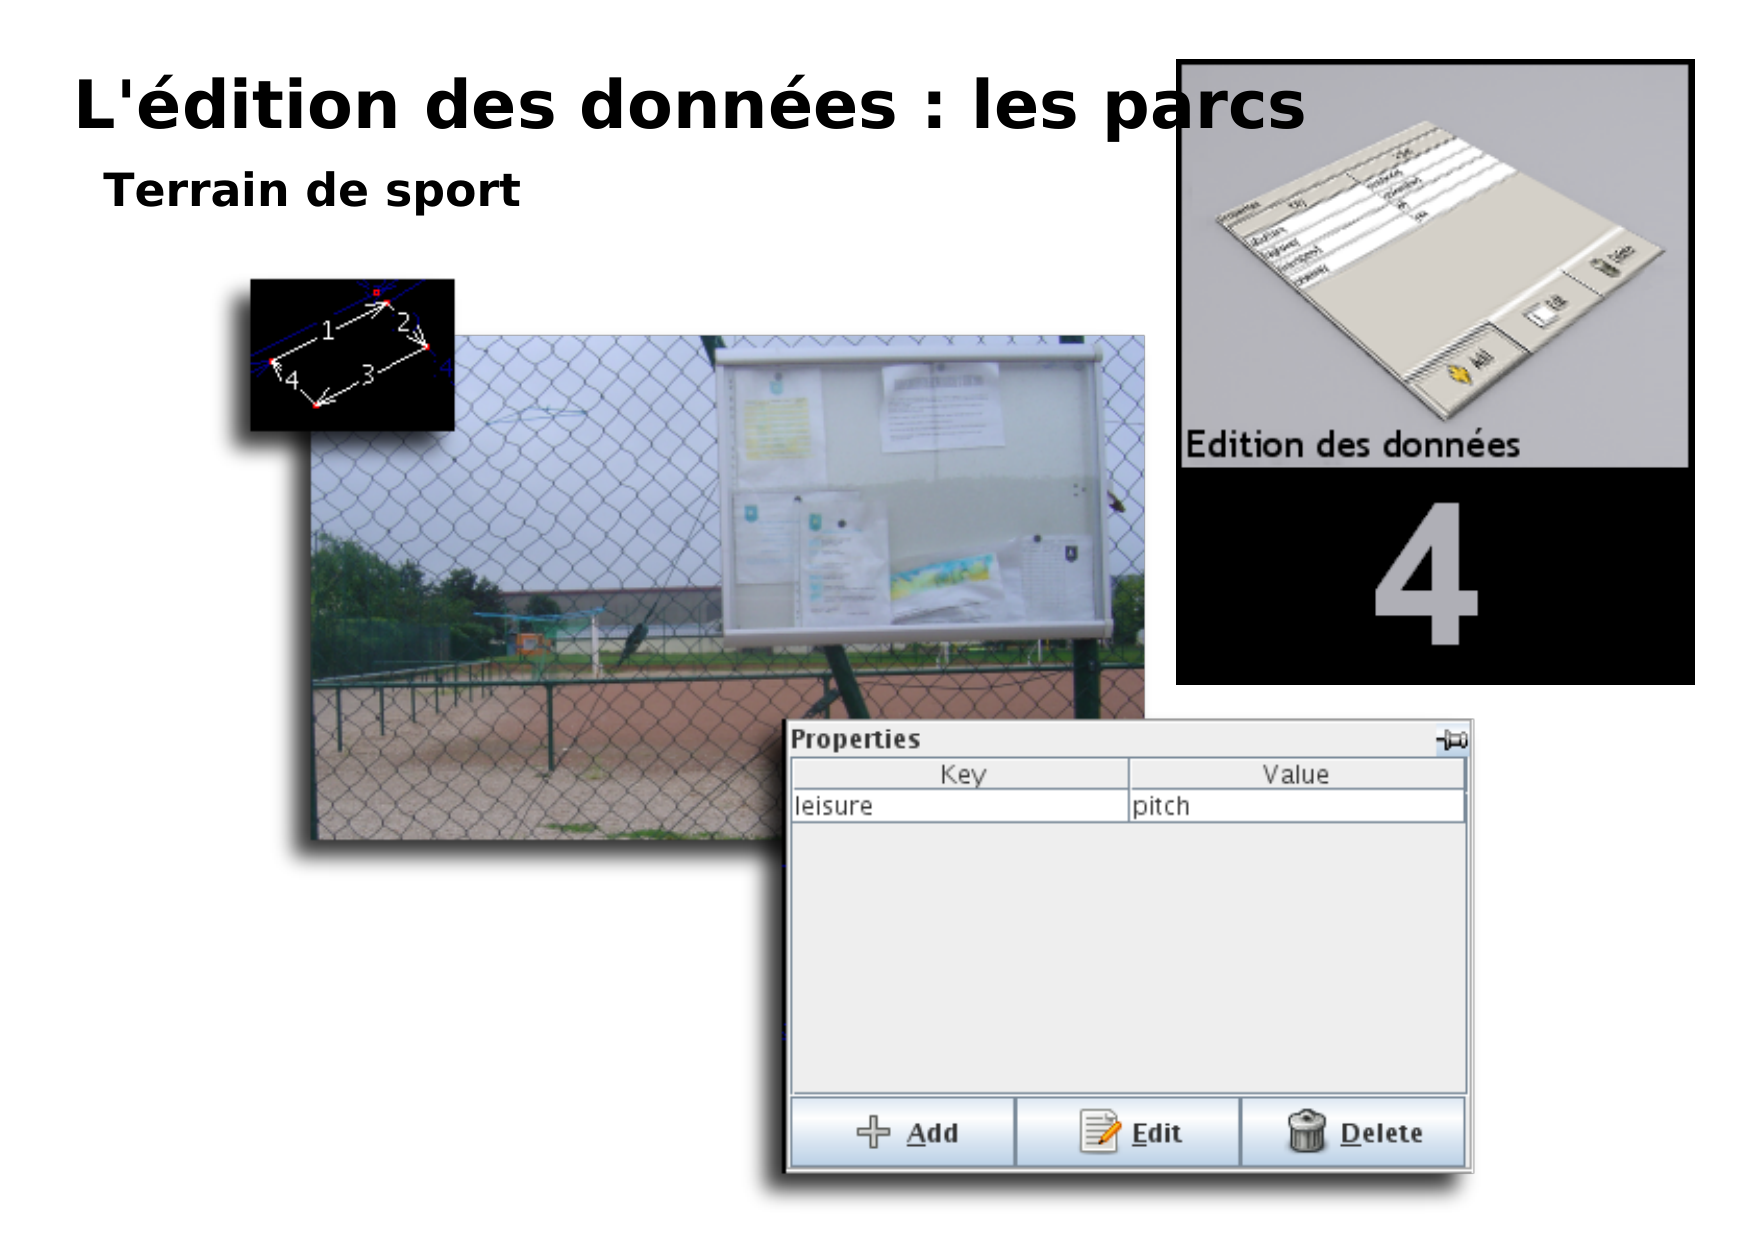

L'édition des données : les parcs
Terrain de sport